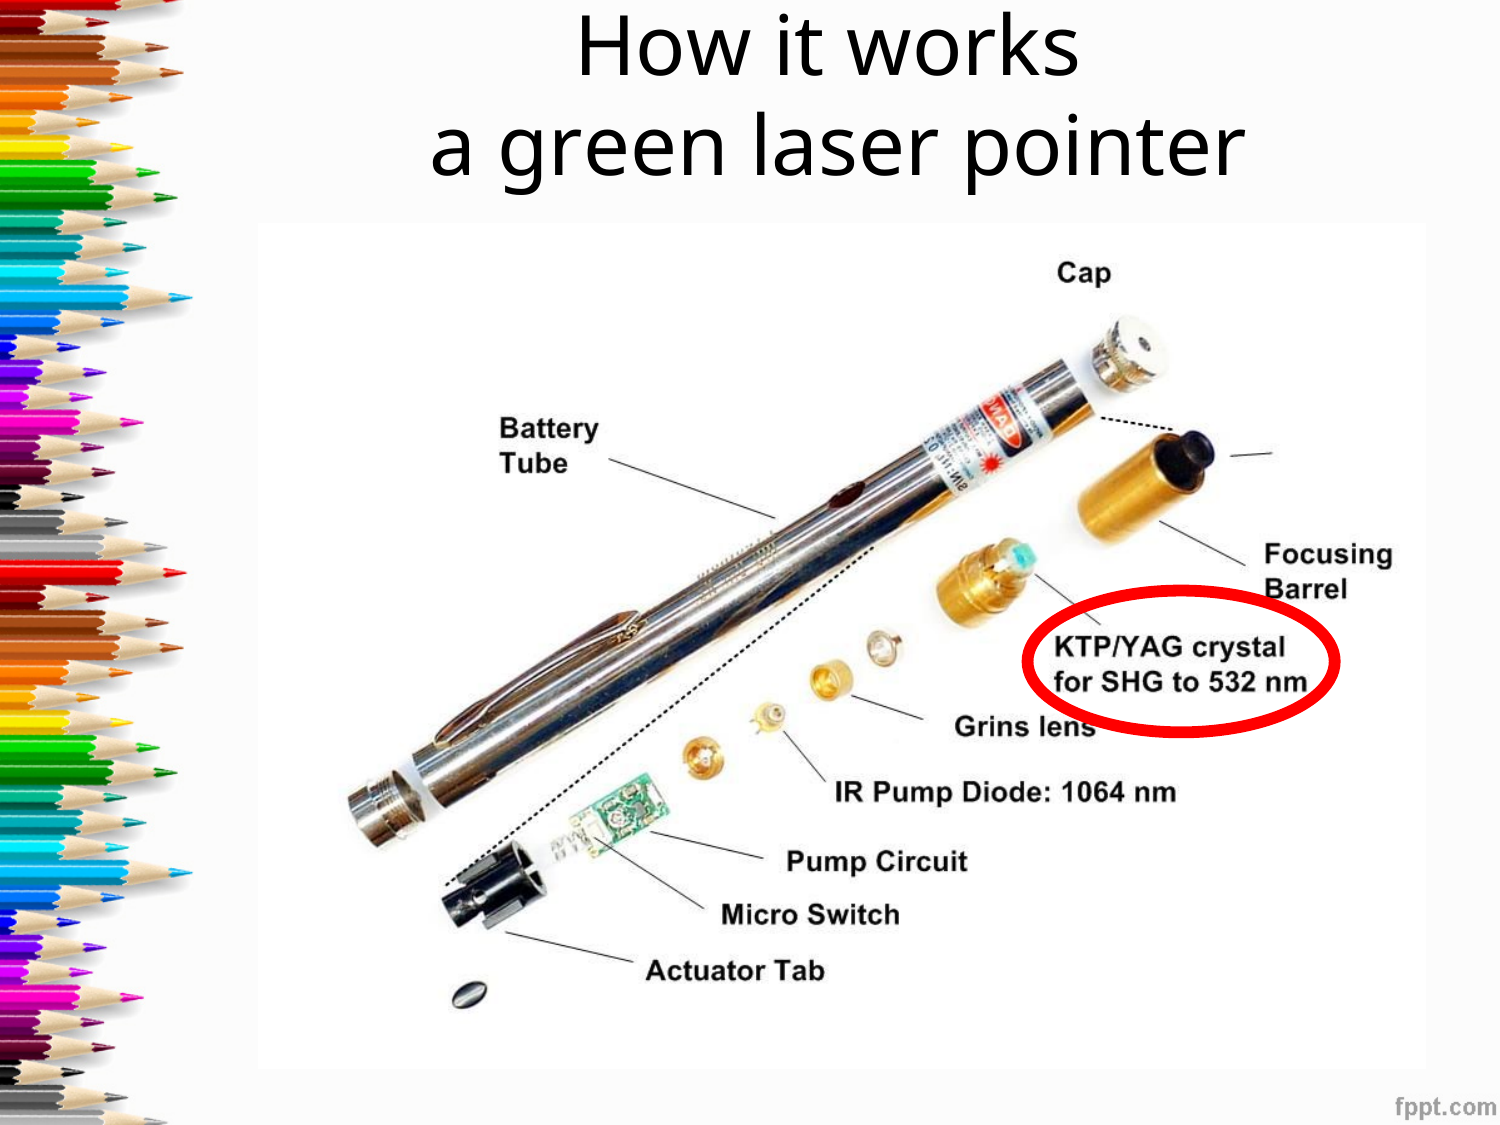

# How it works a green laser pointer